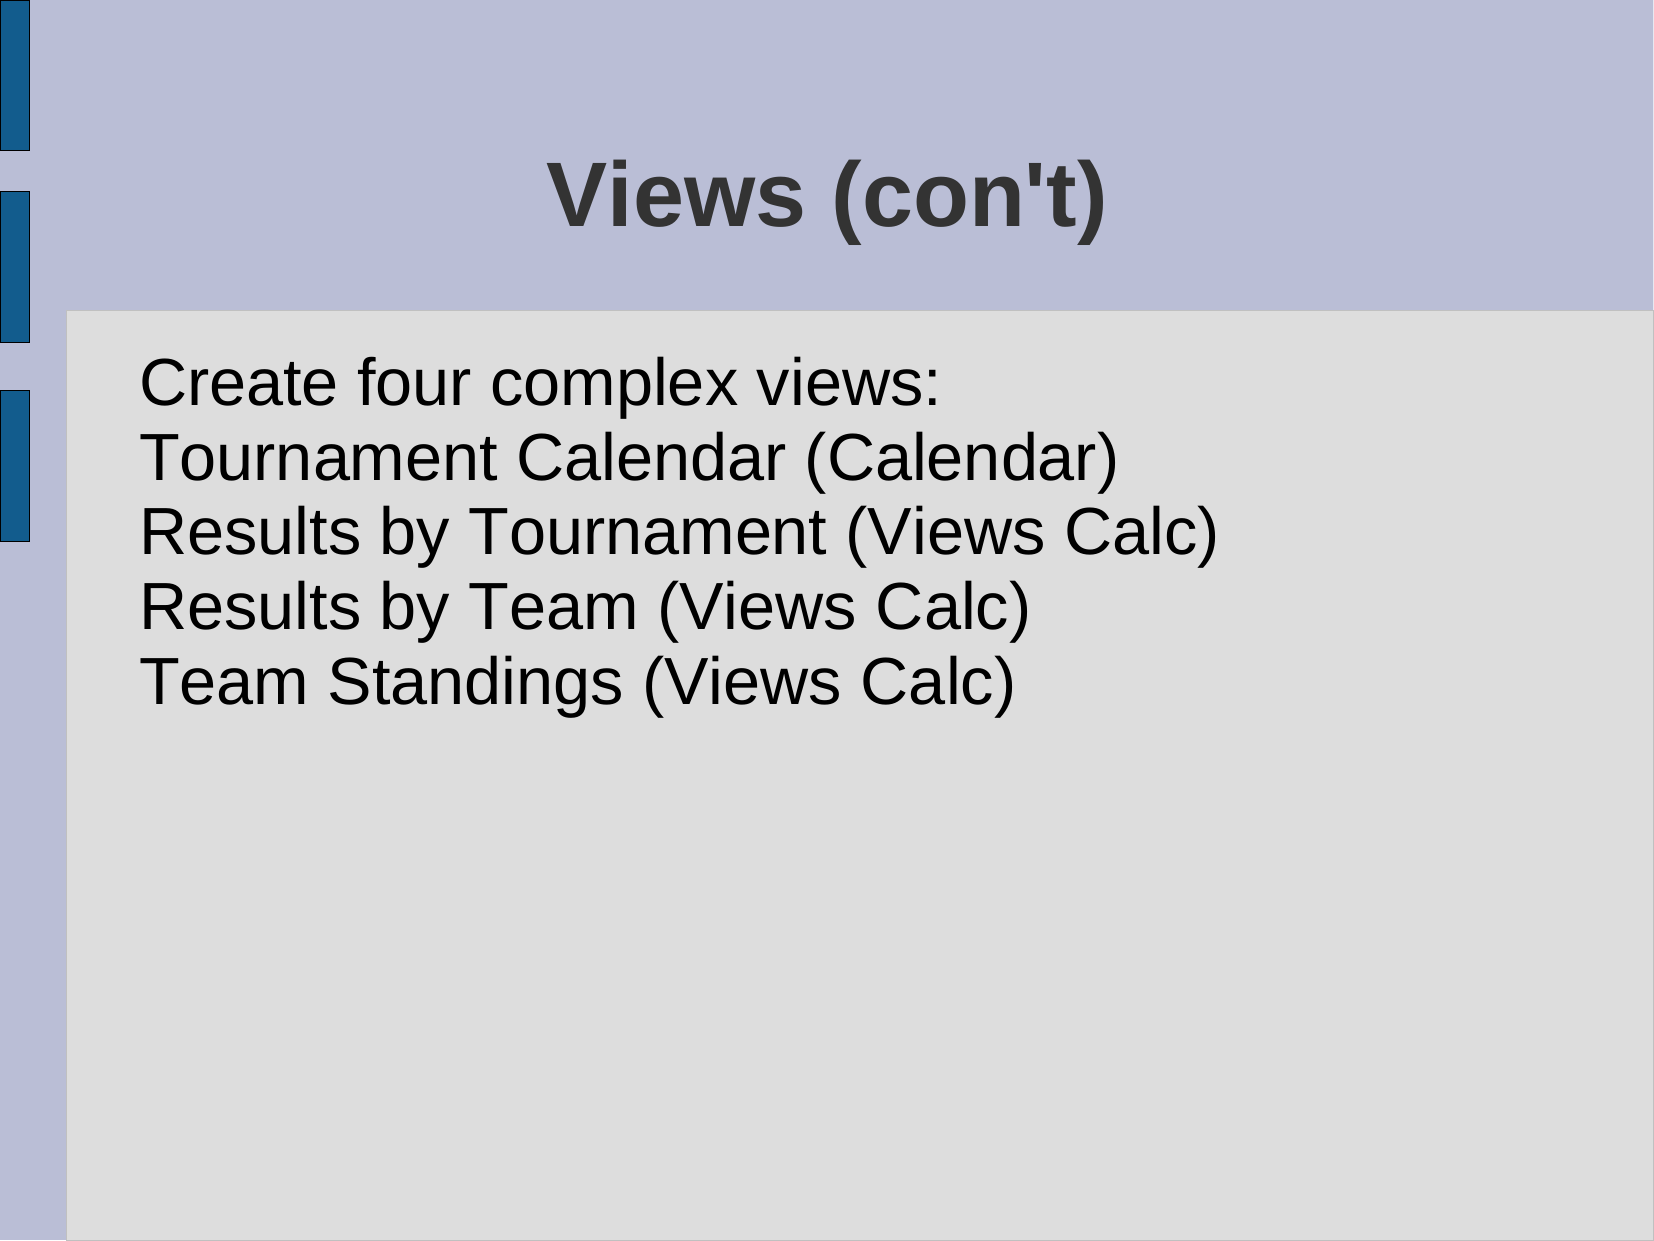

# Views (con't)
Create four complex views:
Tournament Calendar (Calendar)
Results by Tournament (Views Calc)
Results by Team (Views Calc)
Team Standings (Views Calc)